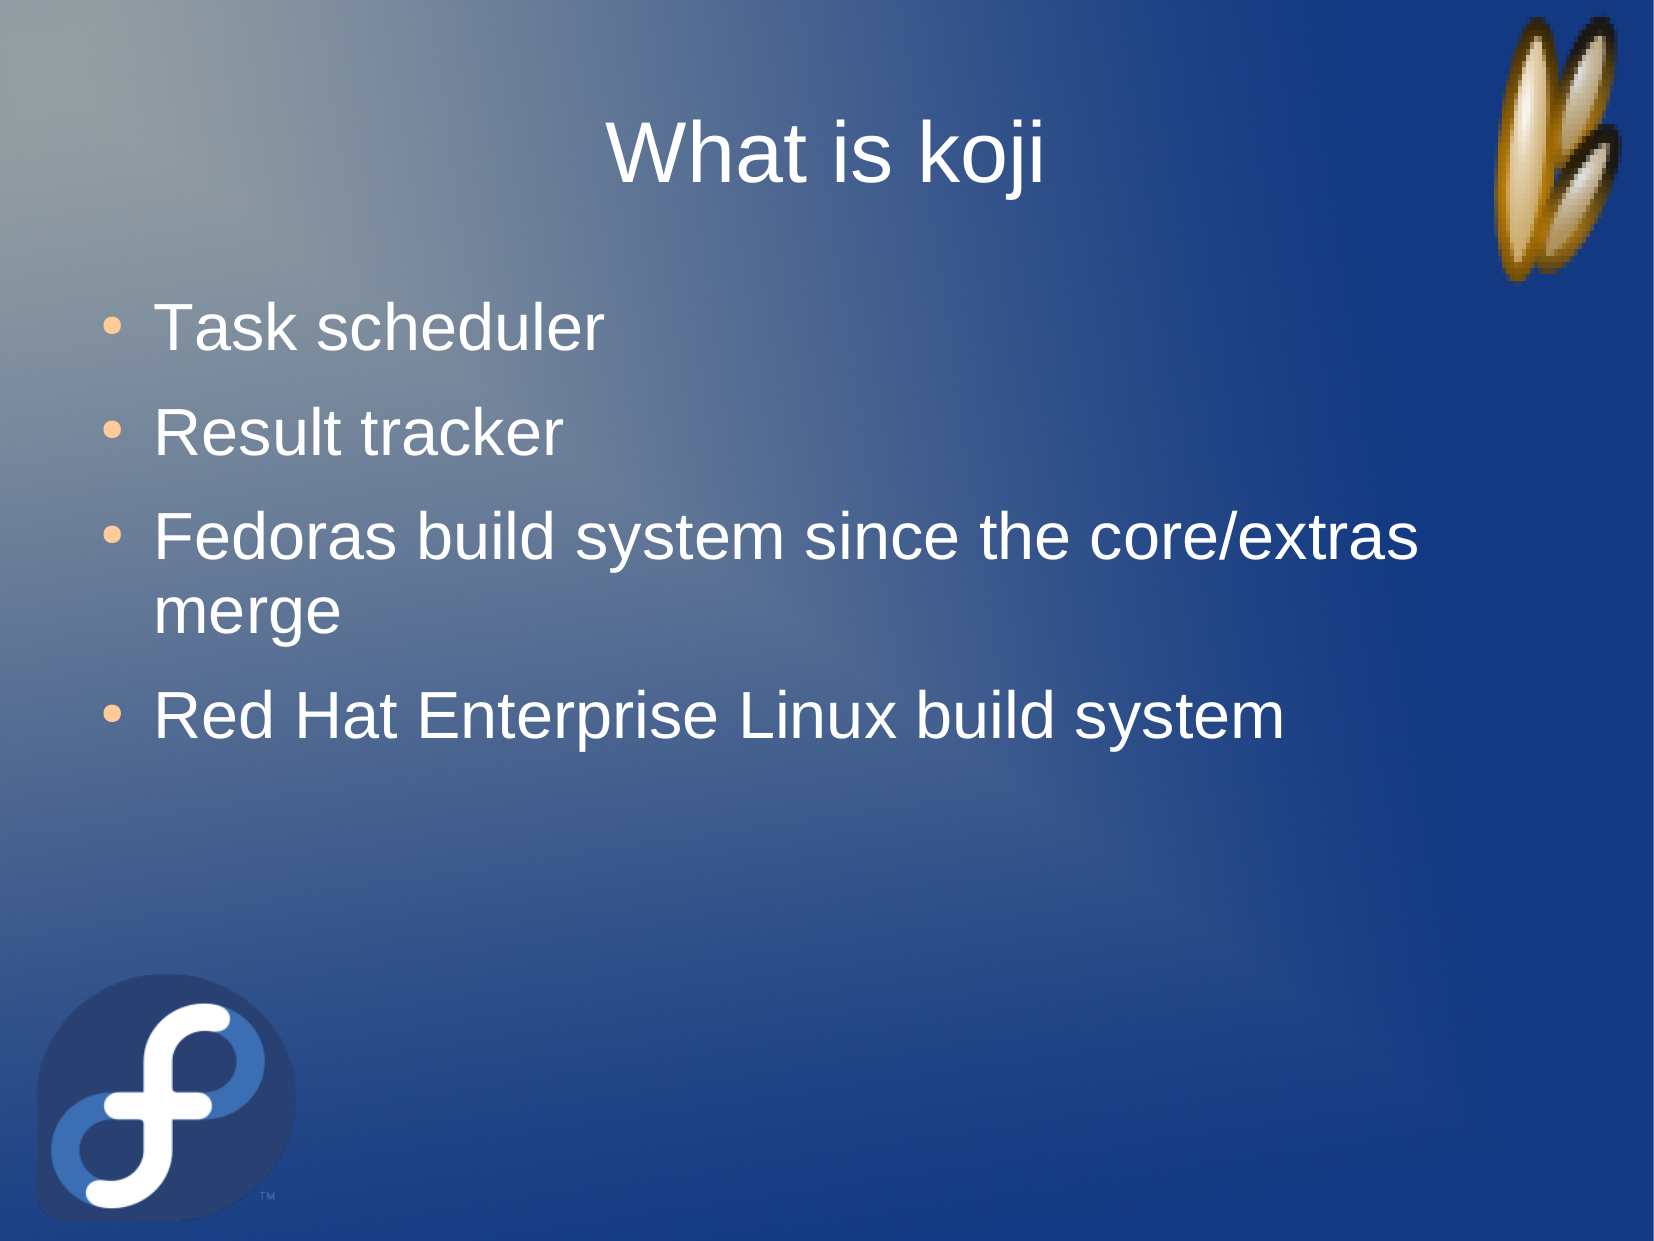

# What is koji
Task scheduler
Result tracker
Fedoras build system since the core/extras merge
Red Hat Enterprise Linux build system